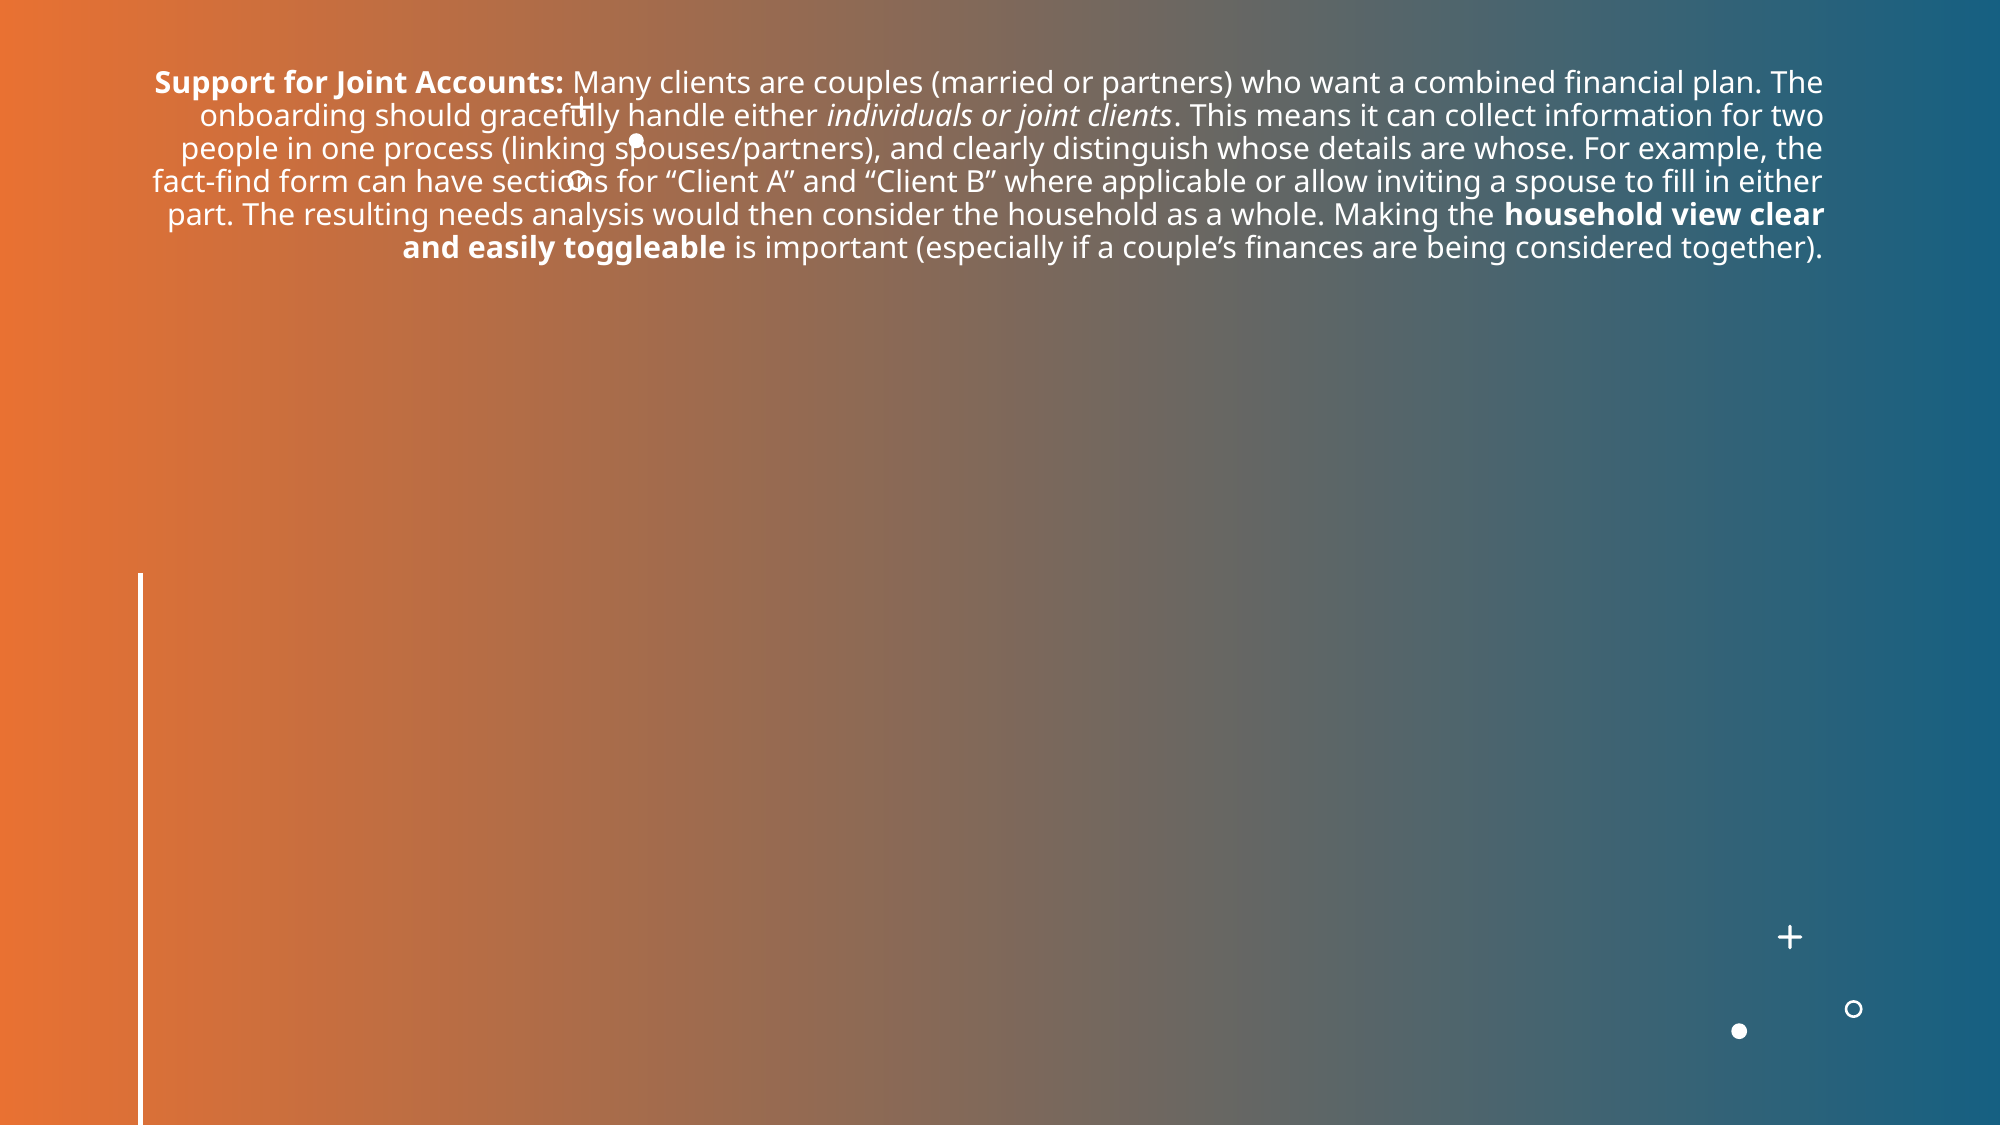

# Support for Joint Accounts: Many clients are couples (married or partners) who want a combined financial plan. The onboarding should gracefully handle either individuals or joint clients. This means it can collect information for two people in one process (linking spouses/partners), and clearly distinguish whose details are whose. For example, the fact-find form can have sections for “Client A” and “Client B” where applicable or allow inviting a spouse to fill in either part. The resulting needs analysis would then consider the household as a whole. Making the household view clear and easily toggleable is important (especially if a couple’s finances are being considered together).